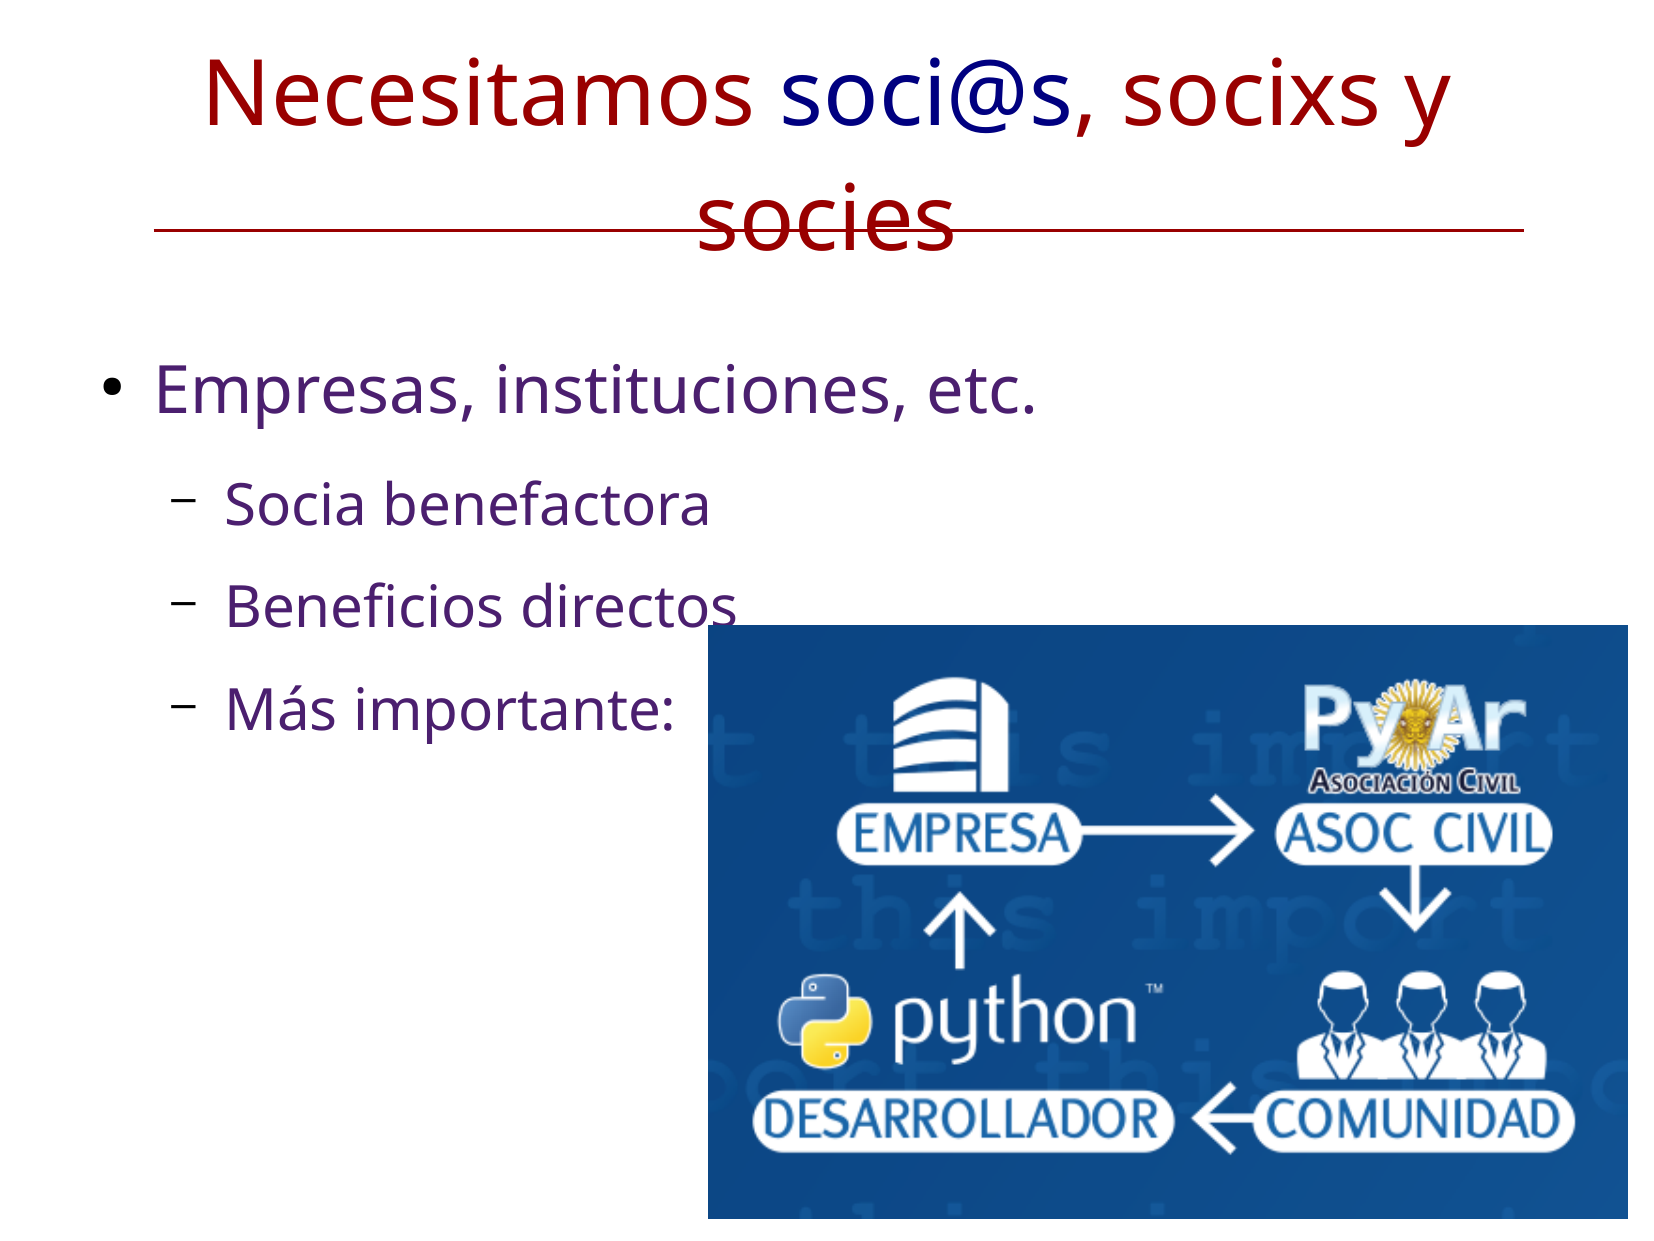

# Necesitamos soci@s, socixs y socies
Empresas, instituciones, etc.
Socia benefactora
Beneficios directos
Más importante: